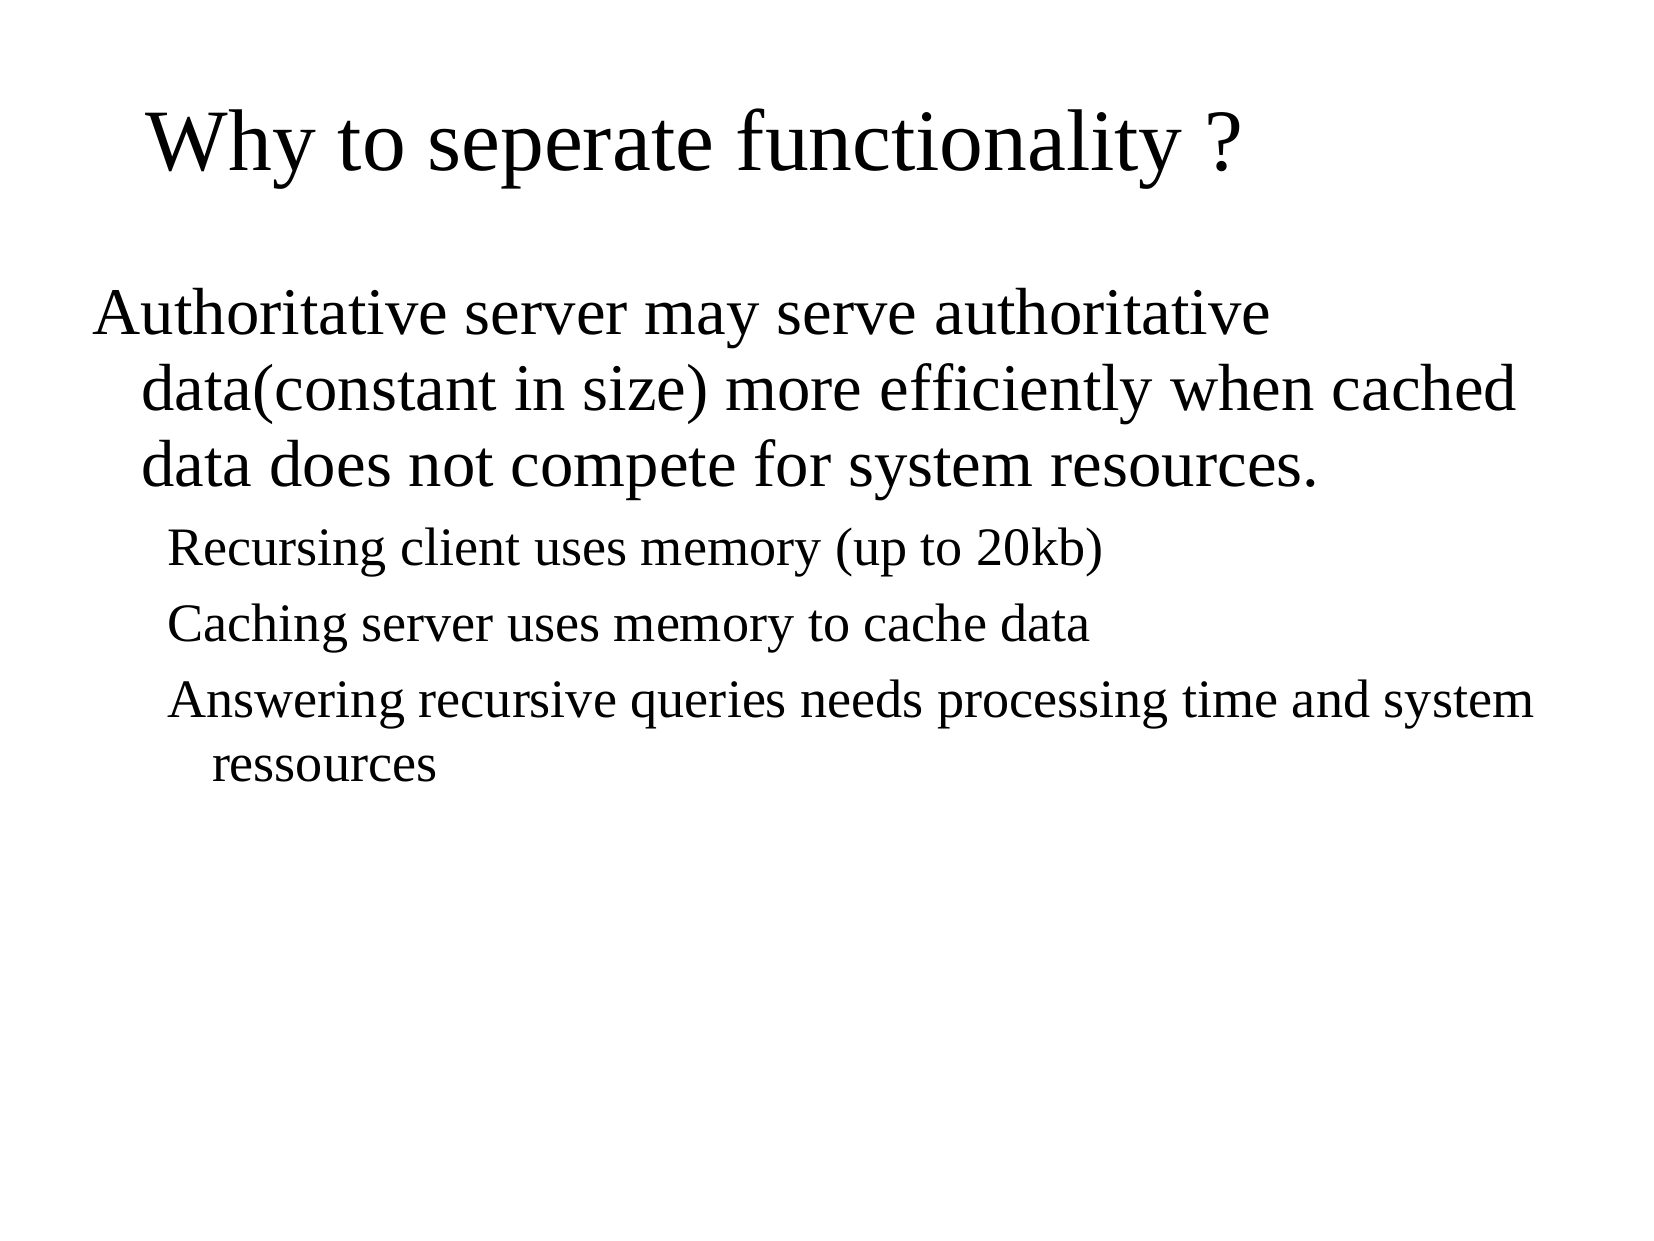

Authoritative server may serve authoritative data(constant in size) more efficiently when cached data does not compete for system resources.
Recursing client uses memory (up to 20kb)
Caching server uses memory to cache data
Answering recursive queries needs processing time and system ressources
# Why to seperate functionality ?